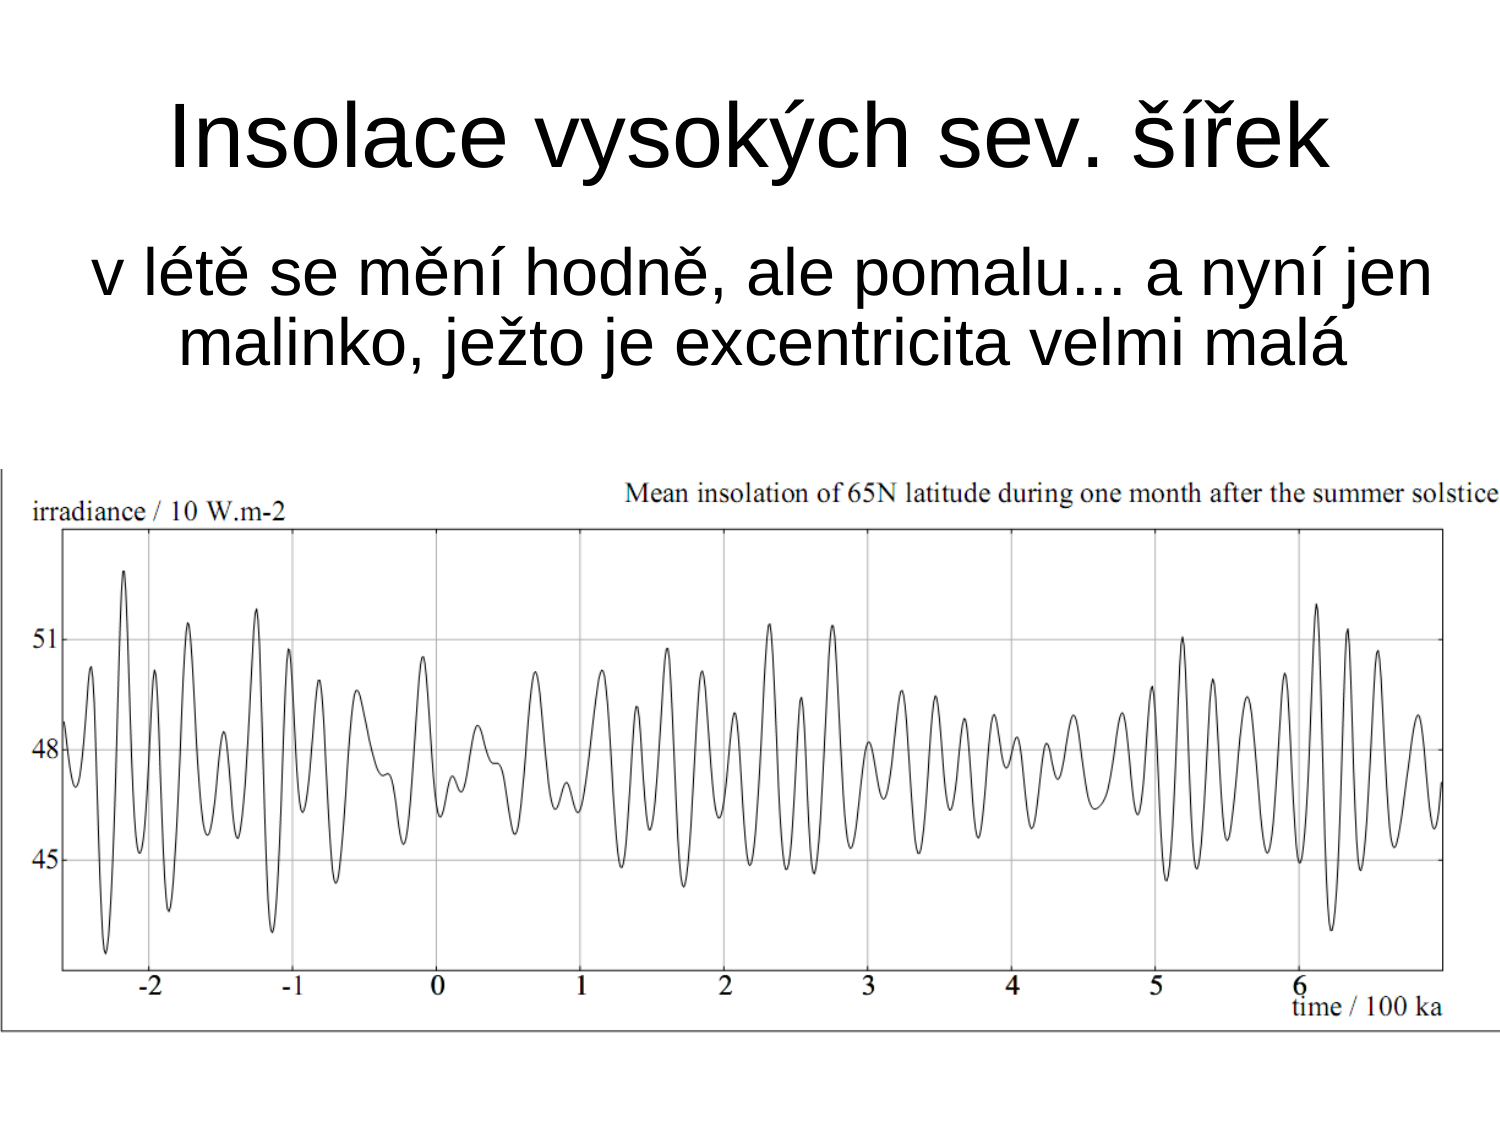

# Insolace vysokých sev. šířek
v létě se mění hodně, ale pomalu... a nyní jen malinko, ježto je excentricita velmi malá